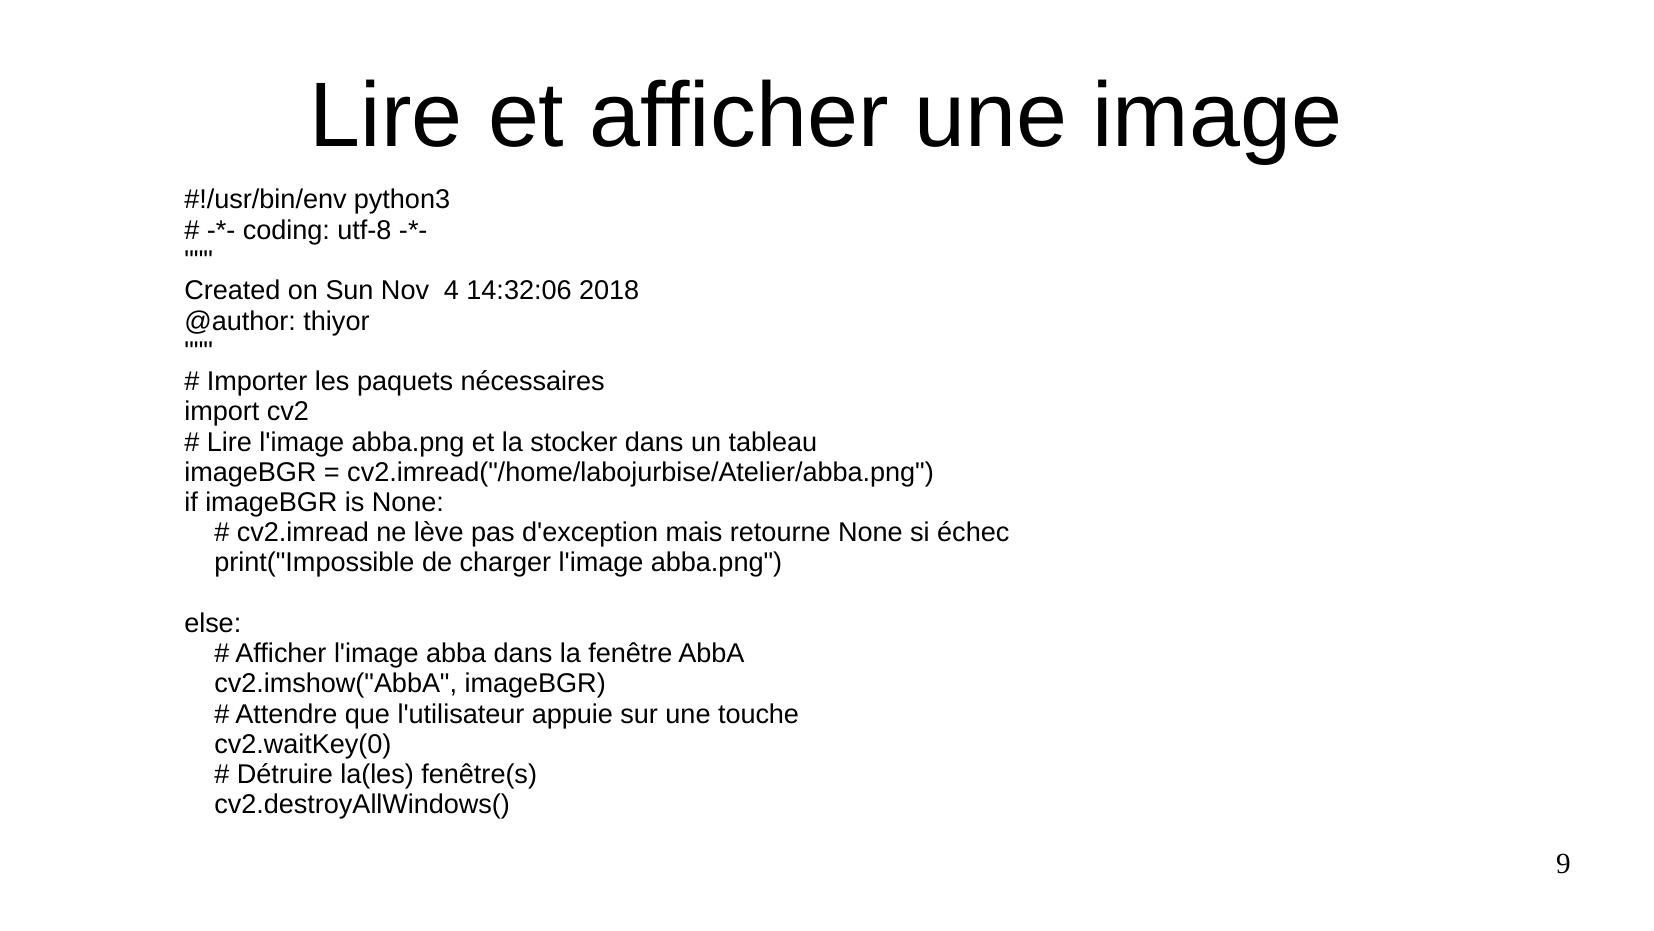

# Lire et afficher une image
#!/usr/bin/env python3
# -*- coding: utf-8 -*-
"""
Created on Sun Nov 4 14:32:06 2018
@author: thiyor
"""
# Importer les paquets nécessaires
import cv2
# Lire l'image abba.png et la stocker dans un tableau
imageBGR = cv2.imread("/home/labojurbise/Atelier/abba.png")
if imageBGR is None:
 # cv2.imread ne lève pas d'exception mais retourne None si échec
 print("Impossible de charger l'image abba.png")
else:
 # Afficher l'image abba dans la fenêtre AbbA
 cv2.imshow("AbbA", imageBGR)
 # Attendre que l'utilisateur appuie sur une touche
 cv2.waitKey(0)
 # Détruire la(les) fenêtre(s)
 cv2.destroyAllWindows()
9